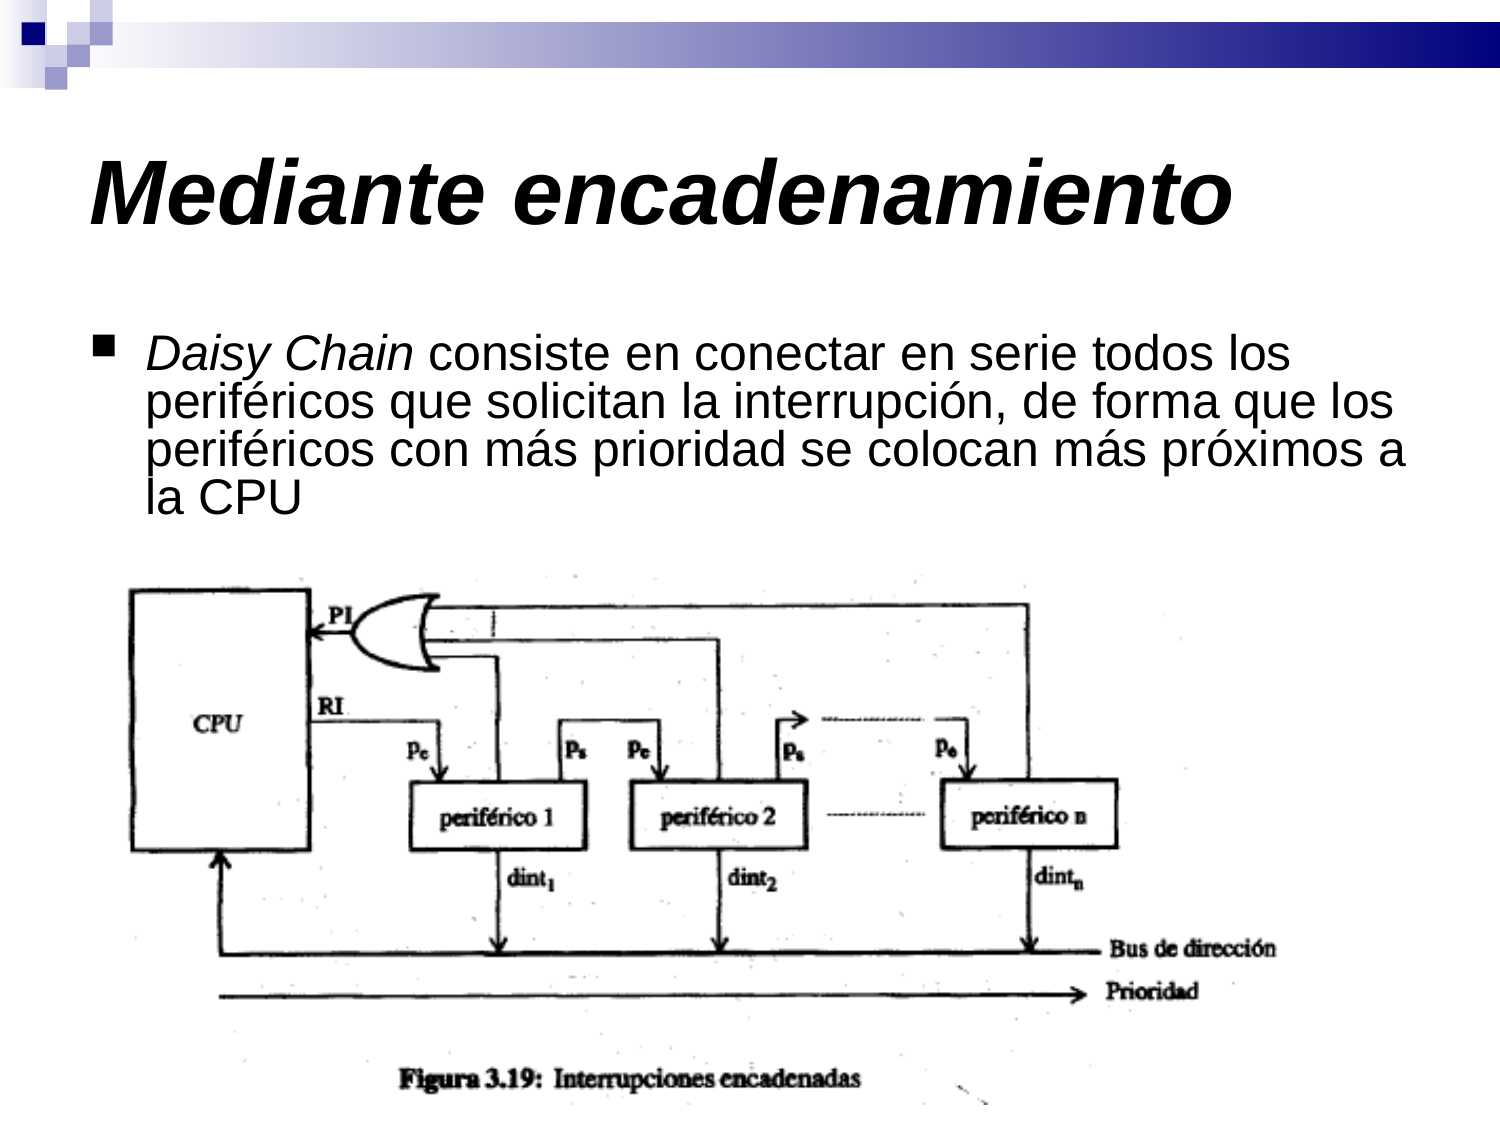

# Mediante encadenamiento
Daisy Chain consiste en conectar en serie todos los periféricos que solicitan la interrupción, de forma que los periféricos con más prioridad se colocan más próximos a la CPU